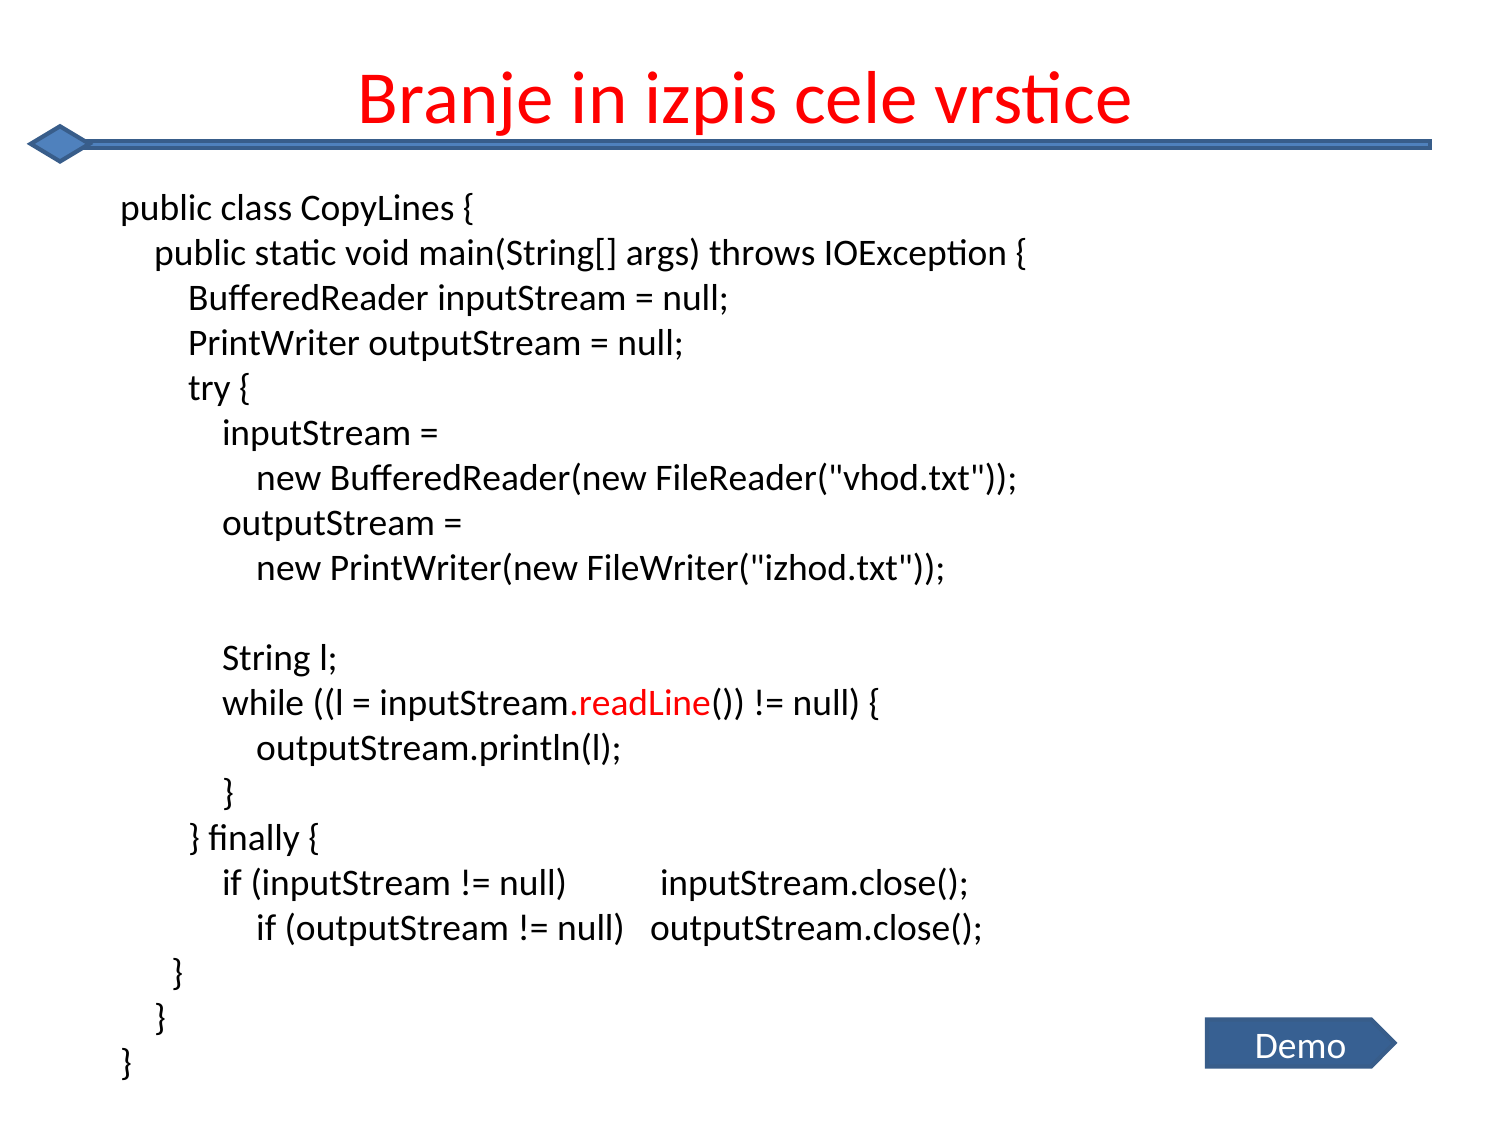

# Branje in izpis cele vrstice
public class CopyLines {
 public static void main(String[] args) throws IOException {
 BufferedReader inputStream = null;
 PrintWriter outputStream = null;
 try {
 inputStream =
 new BufferedReader(new FileReader("vhod.txt"));
 outputStream =
 new PrintWriter(new FileWriter("izhod.txt"));
 String l;
 while ((l = inputStream.readLine()) != null) {
 outputStream.println(l);
 }
 } finally {
 if (inputStream != null) inputStream.close();
 if (outputStream != null) outputStream.close();
 }
 }
}
Demo